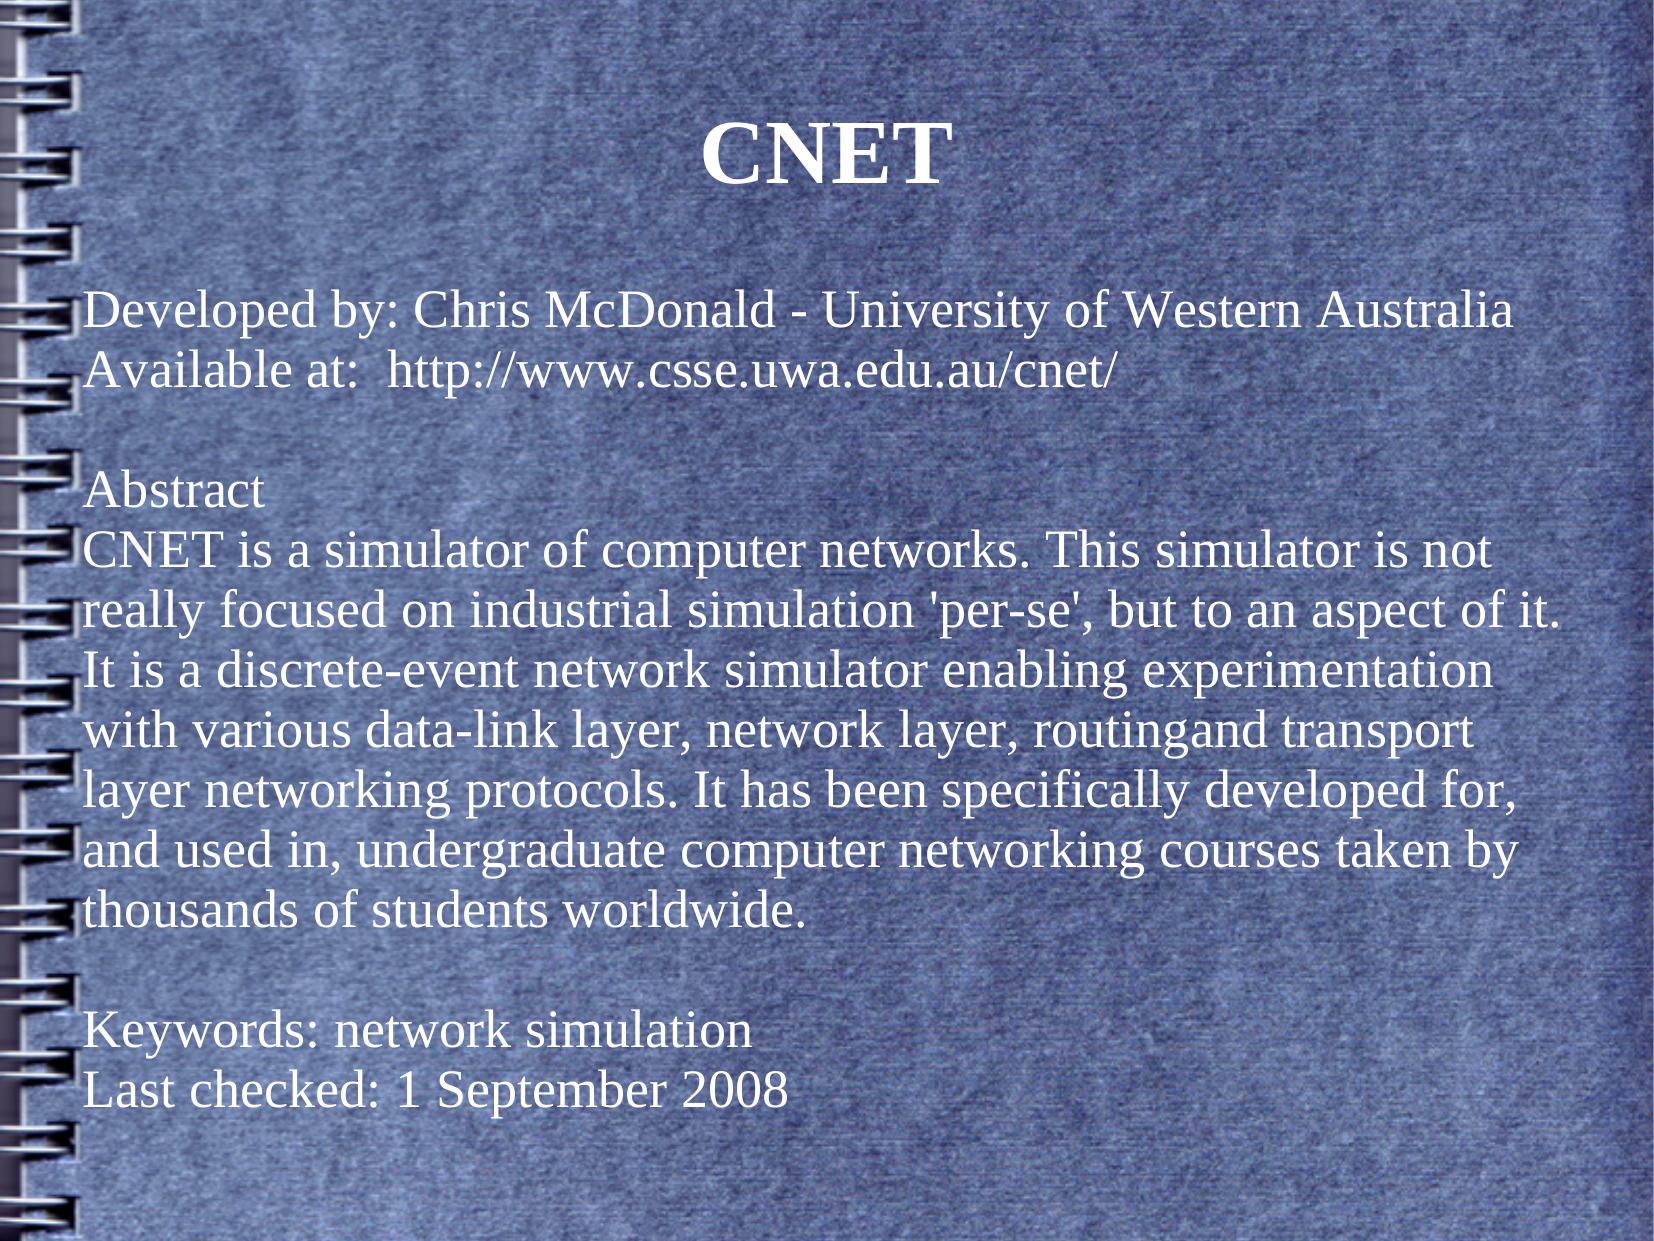

CNET
# Developed by: Chris McDonald - University of Western Australia
Available at: http://www.csse.uwa.edu.au/cnet/
Abstract
CNET is a simulator of computer networks. This simulator is not really focused on industrial simulation 'per-se', but to an aspect of it. It is a discrete-event network simulator enabling experimentation with various data-link layer, network layer, routingand transport layer networking protocols. It has been specifically developed for, and used in, undergraduate computer networking courses taken by thousands of students worldwide.
Keywords: network simulation
Last checked: 1 September 2008